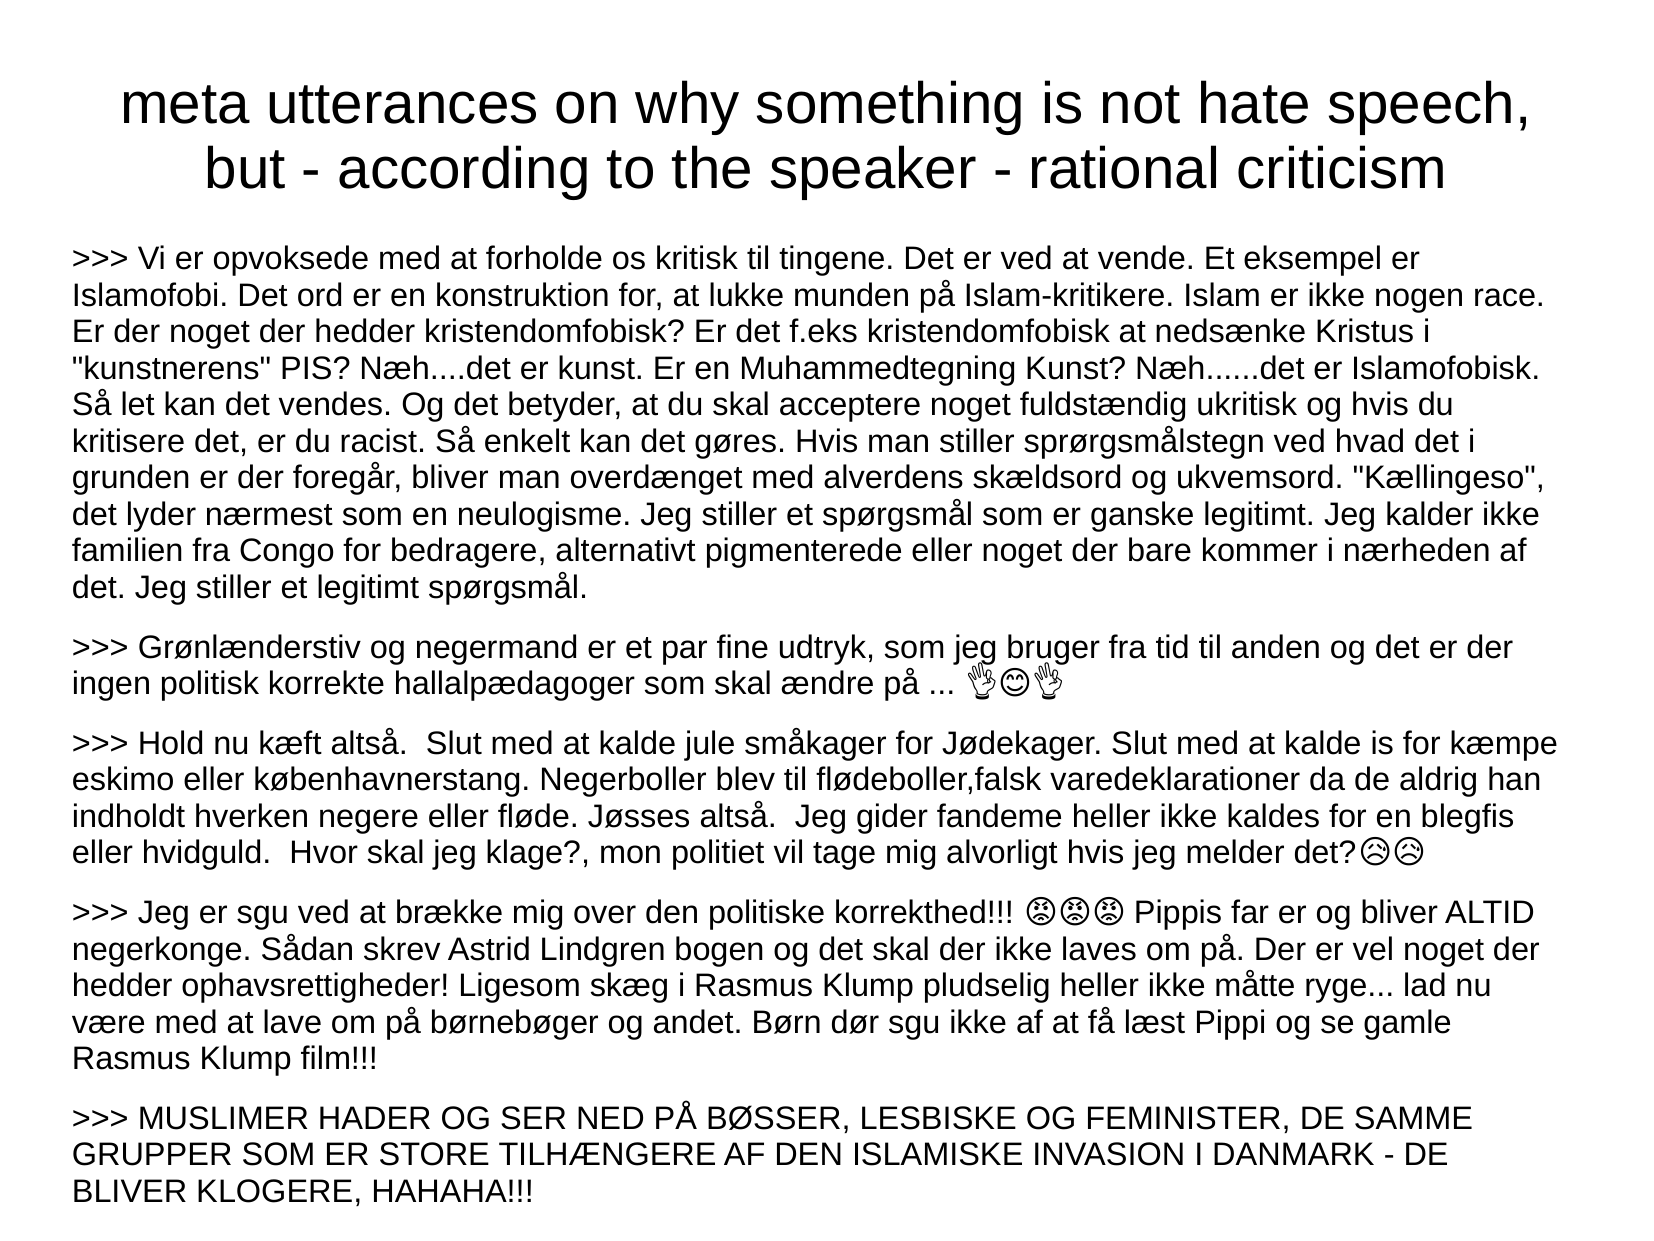

# meta utterances on why something is not hate speech, but - according to the speaker - rational criticism
>>> Vi er opvoksede med at forholde os kritisk til tingene. Det er ved at vende. Et eksempel er Islamofobi. Det ord er en konstruktion for, at lukke munden på Islam-kritikere. Islam er ikke nogen race. Er der noget der hedder kristendomfobisk? Er det f.eks kristendomfobisk at nedsænke Kristus i "kunstnerens" PIS? Næh....det er kunst. Er en Muhammedtegning Kunst? Næh......det er Islamofobisk. Så let kan det vendes. Og det betyder, at du skal acceptere noget fuldstændig ukritisk og hvis du kritisere det, er du racist. Så enkelt kan det gøres. Hvis man stiller sprørgsmålstegn ved hvad det i grunden er der foregår, bliver man overdænget med alverdens skældsord og ukvemsord. "Kællingeso", det lyder nærmest som en neulogisme. Jeg stiller et spørgsmål som er ganske legitimt. Jeg kalder ikke familien fra Congo for bedragere, alternativt pigmenterede eller noget der bare kommer i nærheden af det. Jeg stiller et legitimt spørgsmål.
>>> Grønlænderstiv og negermand er et par fine udtryk, som jeg bruger fra tid til anden og det er der ingen politisk korrekte hallalpædagoger som skal ændre på ... 👌😊👌
>>> Hold nu kæft altså. Slut med at kalde jule småkager for Jødekager. Slut med at kalde is for kæmpe eskimo eller københavnerstang. Negerboller blev til flødeboller,falsk varedeklarationer da de aldrig han indholdt hverken negere eller fløde. Jøsses altså. Jeg gider fandeme heller ikke kaldes for en blegfis eller hvidguld. Hvor skal jeg klage?, mon politiet vil tage mig alvorligt hvis jeg melder det?🤔🤔😥😥
>>> Jeg er sgu ved at brække mig over den politiske korrekthed!!! 😡😡😡 Pippis far er og bliver ALTID negerkonge. Sådan skrev Astrid Lindgren bogen og det skal der ikke laves om på. Der er vel noget der hedder ophavsrettigheder! Ligesom skæg i Rasmus Klump pludselig heller ikke måtte ryge... lad nu være med at lave om på børnebøger og andet. Børn dør sgu ikke af at få læst Pippi og se gamle Rasmus Klump film!!!
>>> MUSLIMER HADER OG SER NED PÅ BØSSER, LESBISKE OG FEMINISTER, DE SAMME GRUPPER SOM ER STORE TILHÆNGERE AF DEN ISLAMISKE INVASION I DANMARK - DE BLIVER KLOGERE, HAHAHA!!!